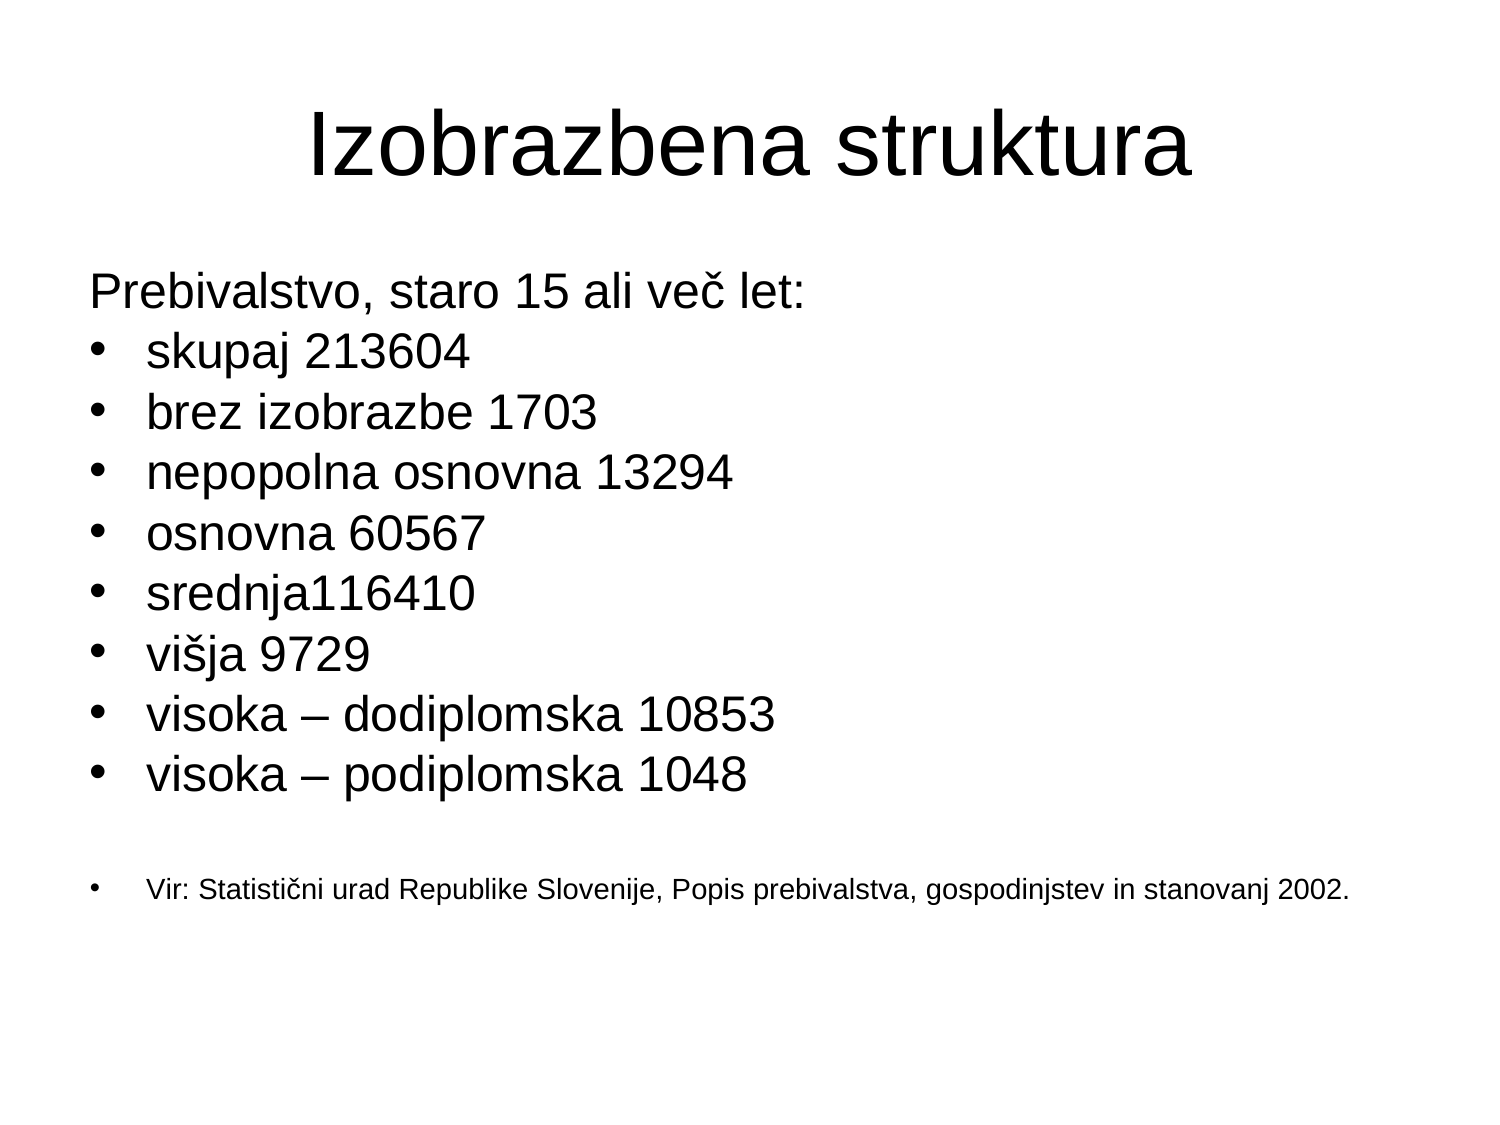

# Izobrazbena struktura
Prebivalstvo, staro 15 ali več let:
skupaj 213604
brez izobrazbe 1703
nepopolna osnovna 13294
osnovna 60567
srednja116410
višja 9729
visoka – dodiplomska 10853
visoka – podiplomska 1048
Vir: Statistični urad Republike Slovenije, Popis prebivalstva, gospodinjstev in stanovanj 2002.